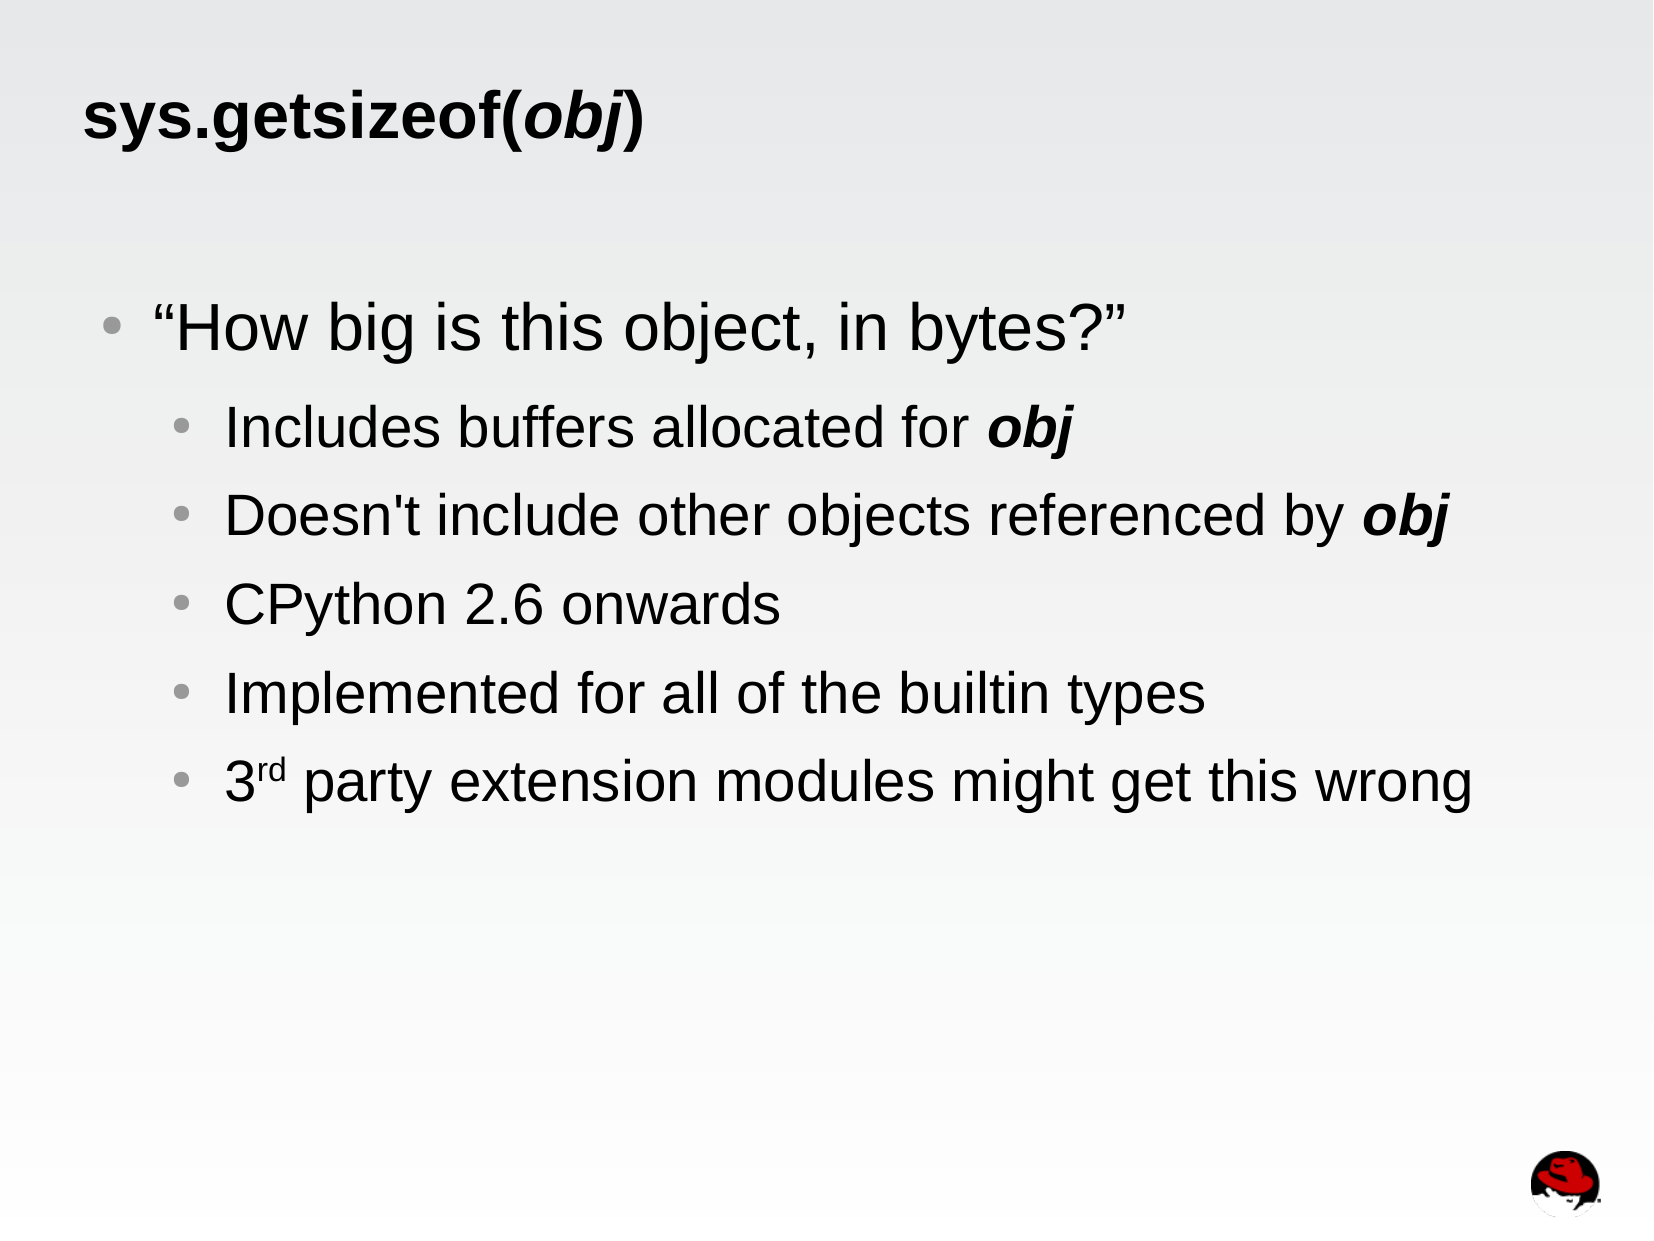

# sys.getsizeof(obj)
“How big is this object, in bytes?”
Includes buffers allocated for obj
Doesn't include other objects referenced by obj
CPython 2.6 onwards
Implemented for all of the builtin types
3rd party extension modules might get this wrong